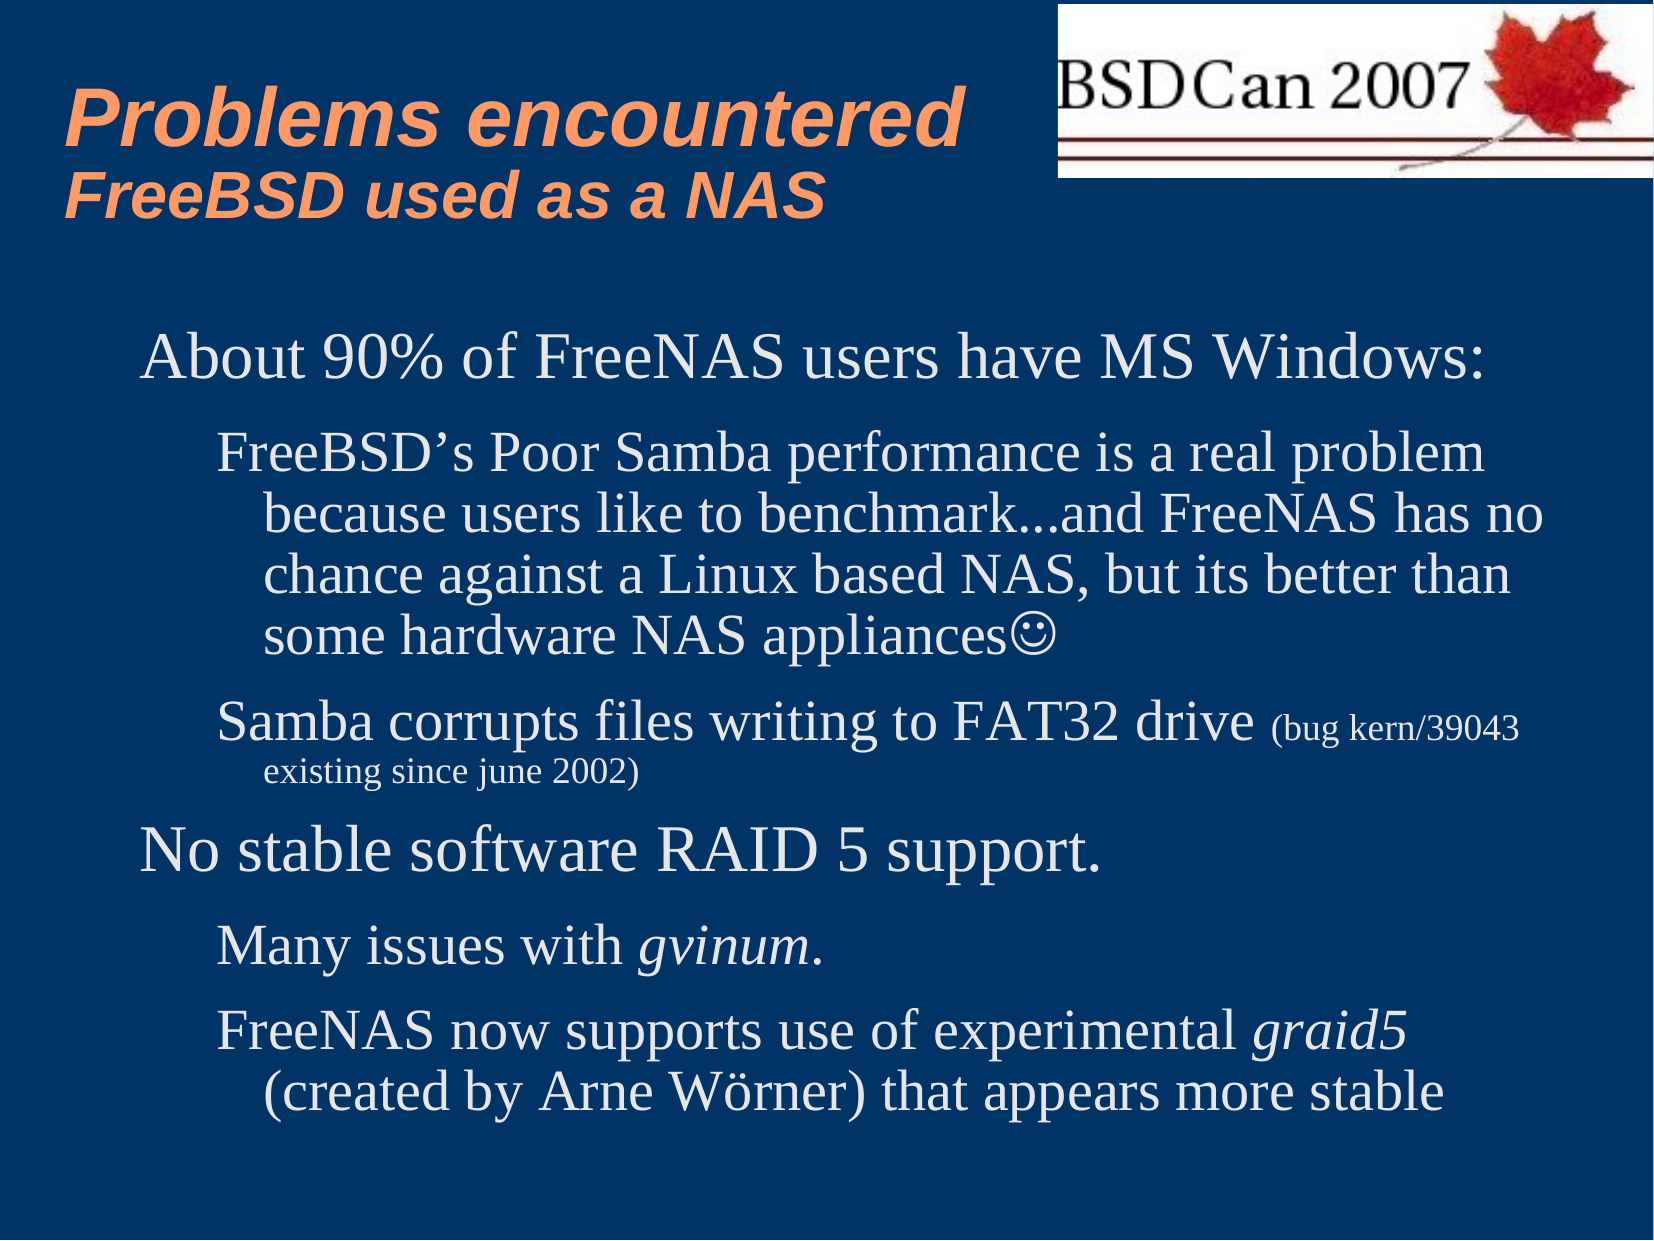

# Problems encountered FreeBSD used as a NAS
About 90% of FreeNAS users have MS Windows:
FreeBSD’s Poor Samba performance is a real problem because users like to benchmark...and FreeNAS has no chance against a Linux based NAS, but its better than some hardware NAS appliances
Samba corrupts files writing to FAT32 drive (bug kern/39043 existing since june 2002)
No stable software RAID 5 support.
Many issues with gvinum.
FreeNAS now supports use of experimental graid5 (created by Arne Wörner) that appears more stable